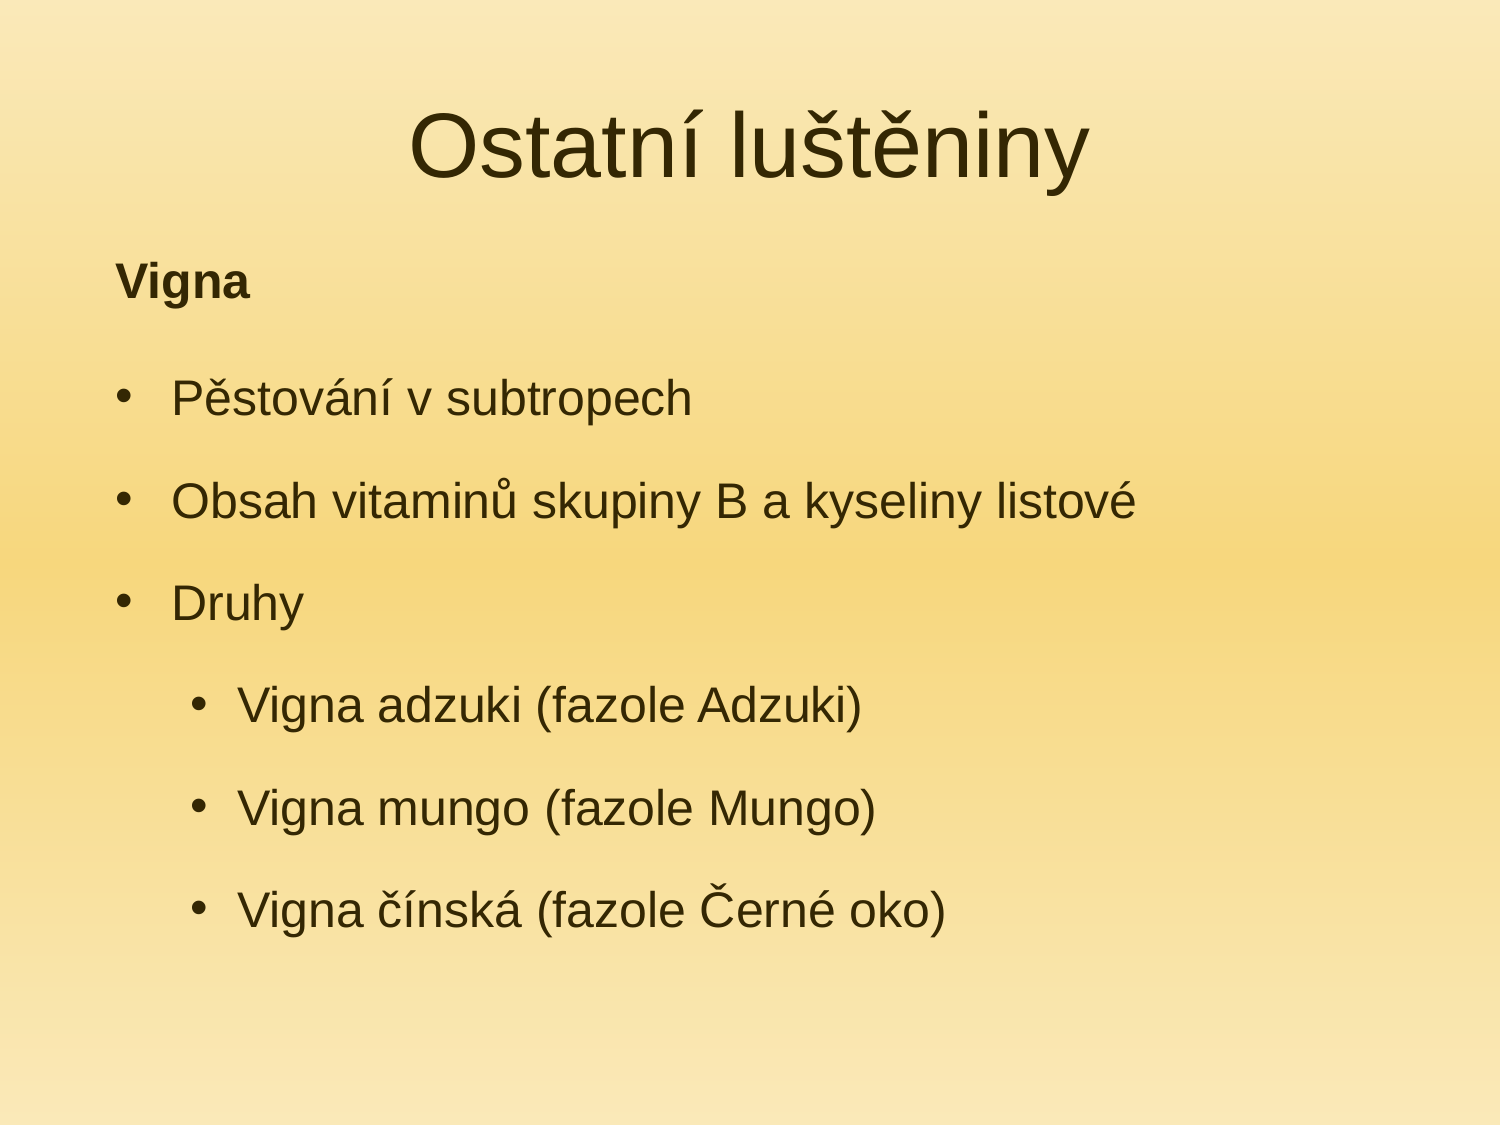

# Ostatní luštěniny
Vigna
Pěstování v subtropech
Obsah vitaminů skupiny B a kyseliny listové
Druhy
Vigna adzuki (fazole Adzuki)
Vigna mungo (fazole Mungo)
Vigna čínská (fazole Černé oko)